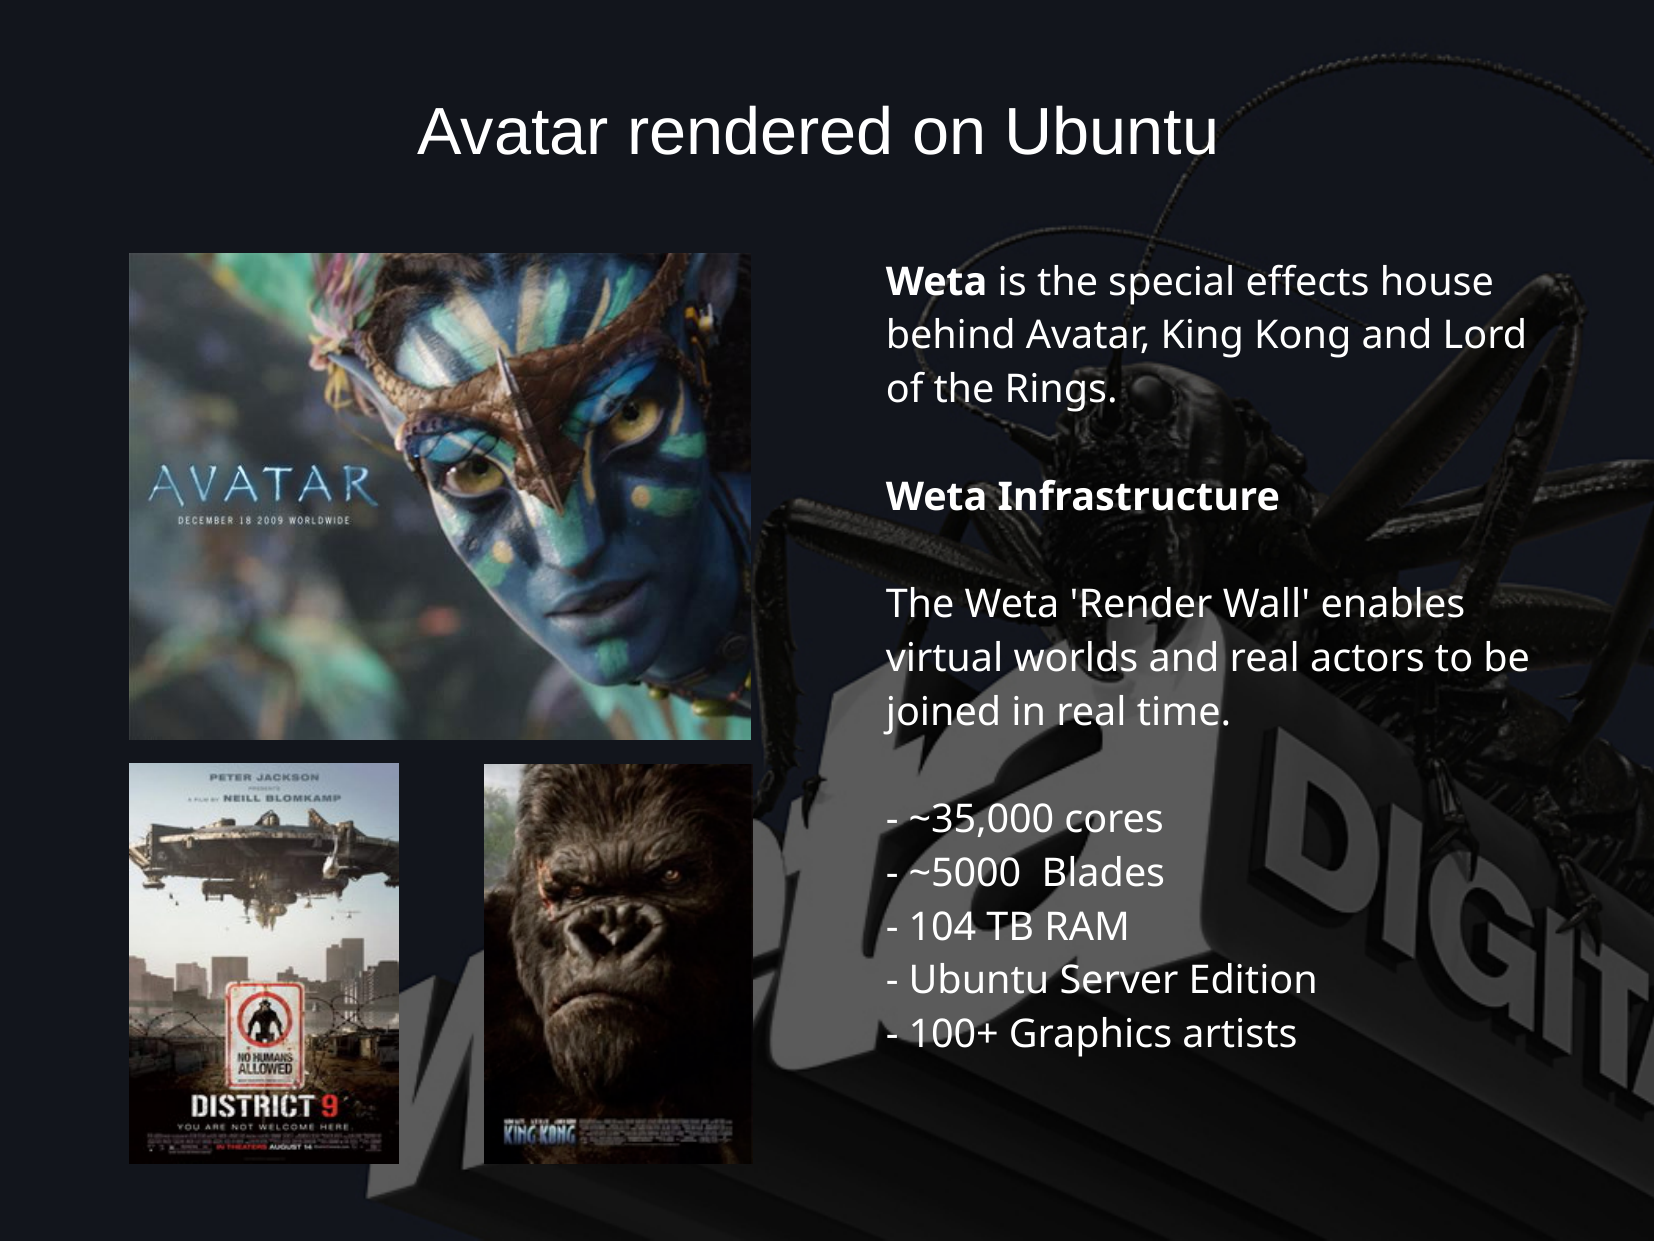

# Avatar rendered on Ubuntu
Weta is the special effects house behind Avatar, King Kong and Lord of the Rings.
Weta Infrastructure
The Weta 'Render Wall' enables virtual worlds and real actors to be joined in real time.
- ~35,000 cores
- ~5000 Blades
- 104 TB RAM
- Ubuntu Server Edition
- 100+ Graphics artists
Canonical Confidential
10